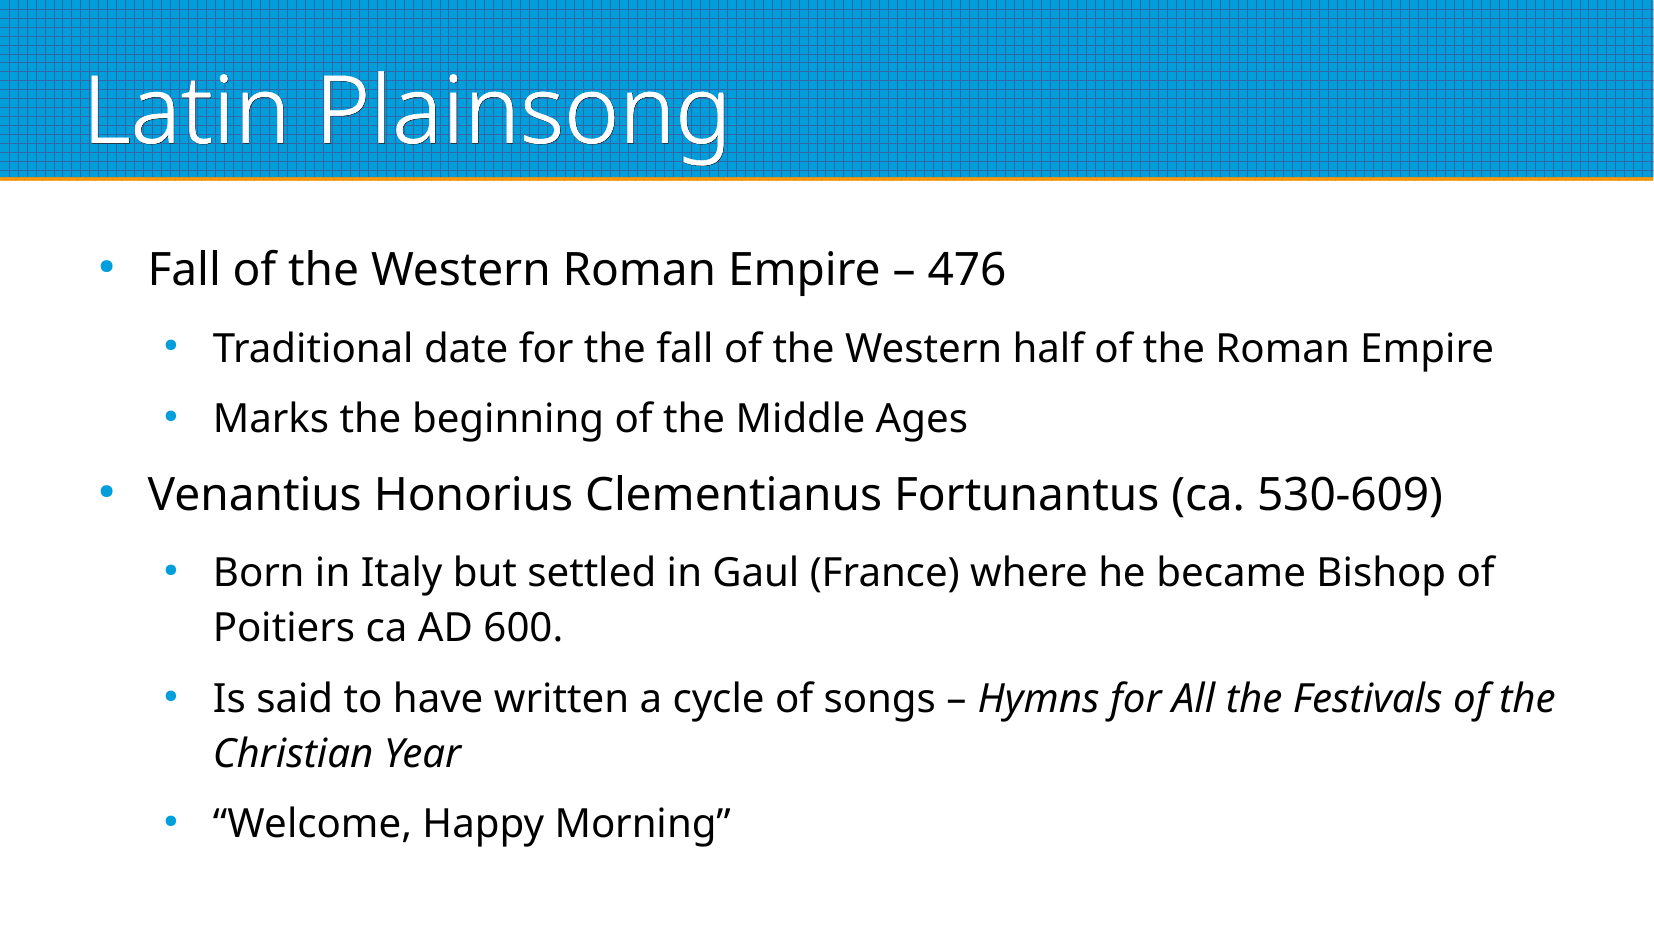

# Latin Plainsong
Fall of the Western Roman Empire – 476
Traditional date for the fall of the Western half of the Roman Empire
Marks the beginning of the Middle Ages
Venantius Honorius Clementianus Fortunantus (ca. 530-609)
Born in Italy but settled in Gaul (France) where he became Bishop of Poitiers ca AD 600.
Is said to have written a cycle of songs – Hymns for All the Festivals of the Christian Year
“Welcome, Happy Morning”